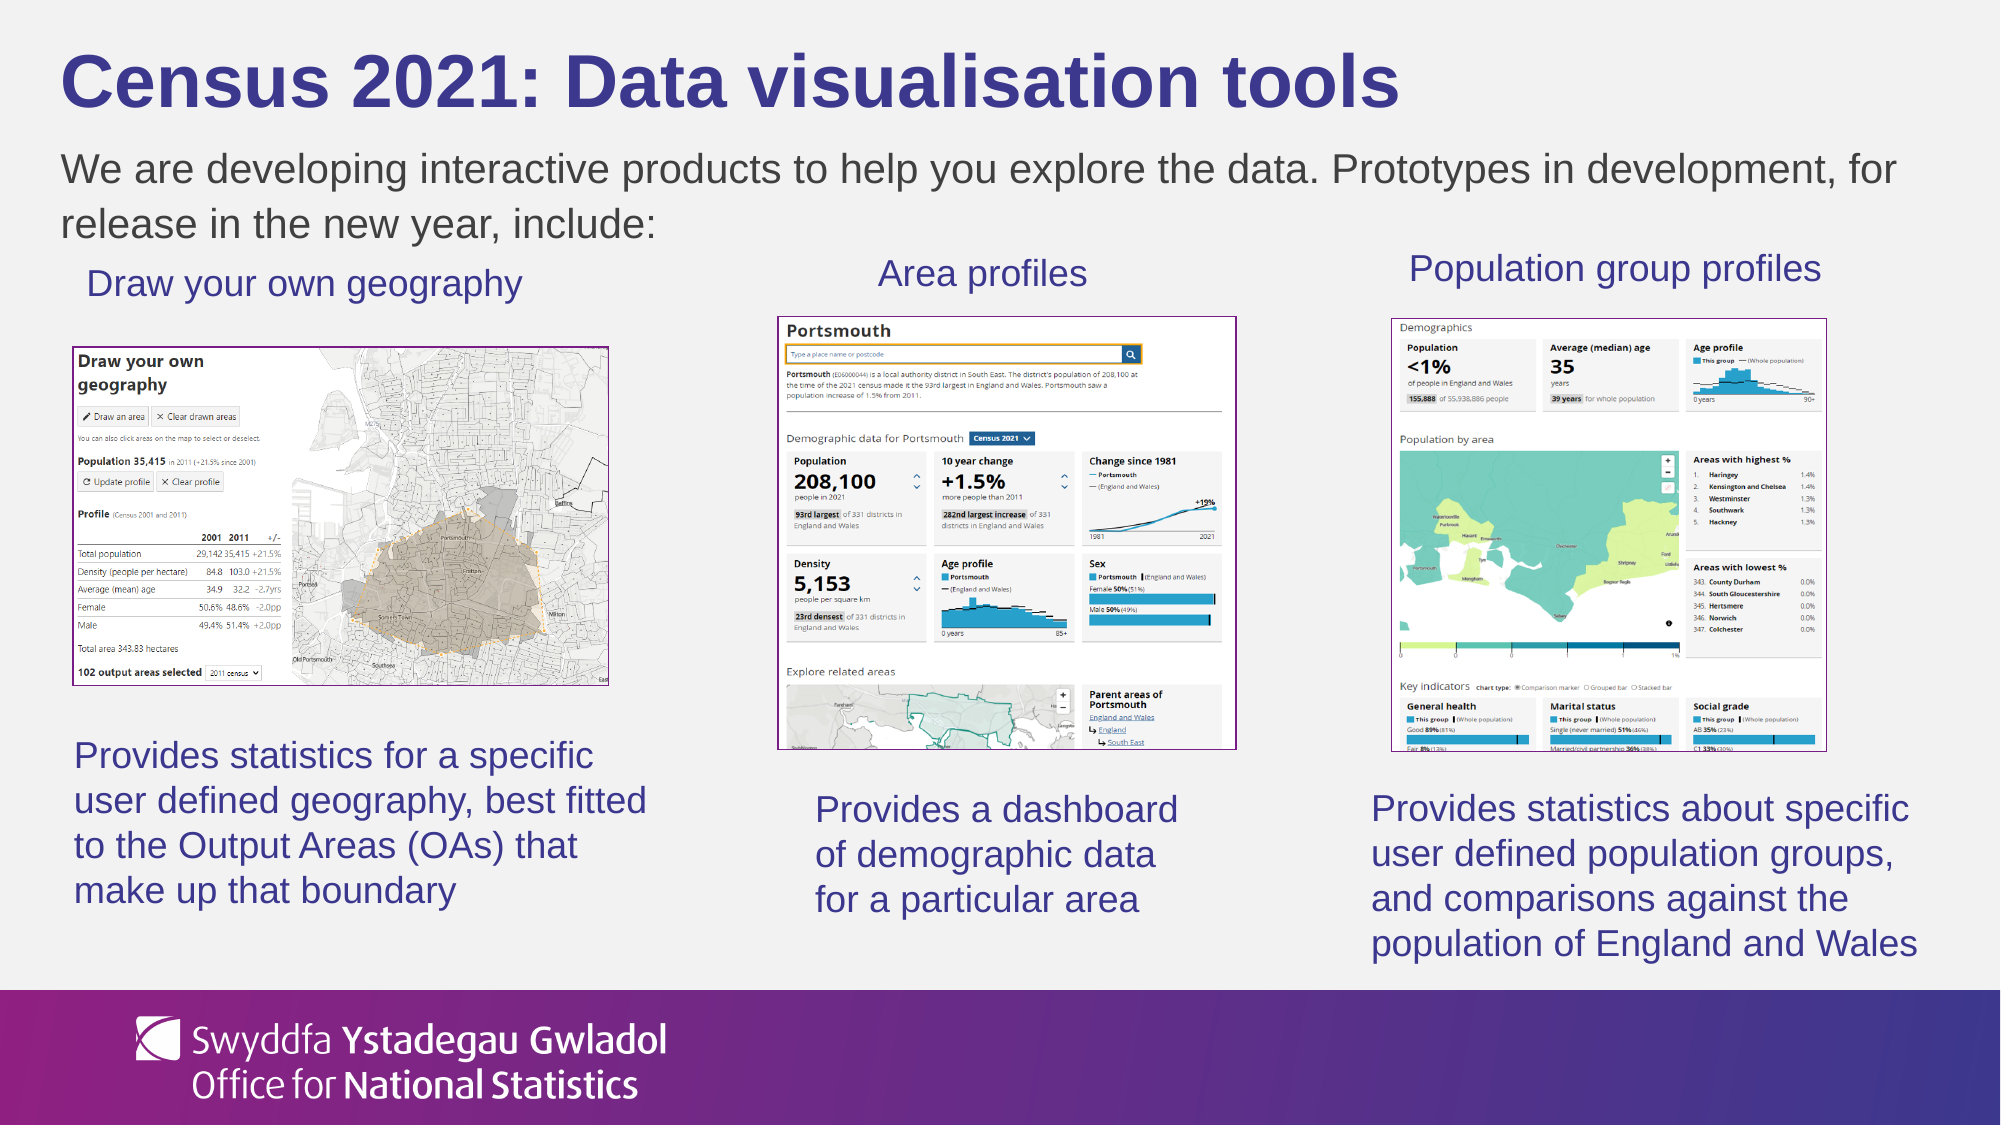

Census 2021: Data visualisation tools
# We are developing interactive products to help you explore the data. Prototypes in development, for release in the new year, include:
Population group profiles
Area profiles
Draw your own geography
Provides statistics for a specific user defined geography, best fitted to the Output Areas (OAs) that make up that boundary
Provides statistics about specific user defined population groups, and comparisons against the population of England and Wales
Provides a dashboard of demographic data for a particular area